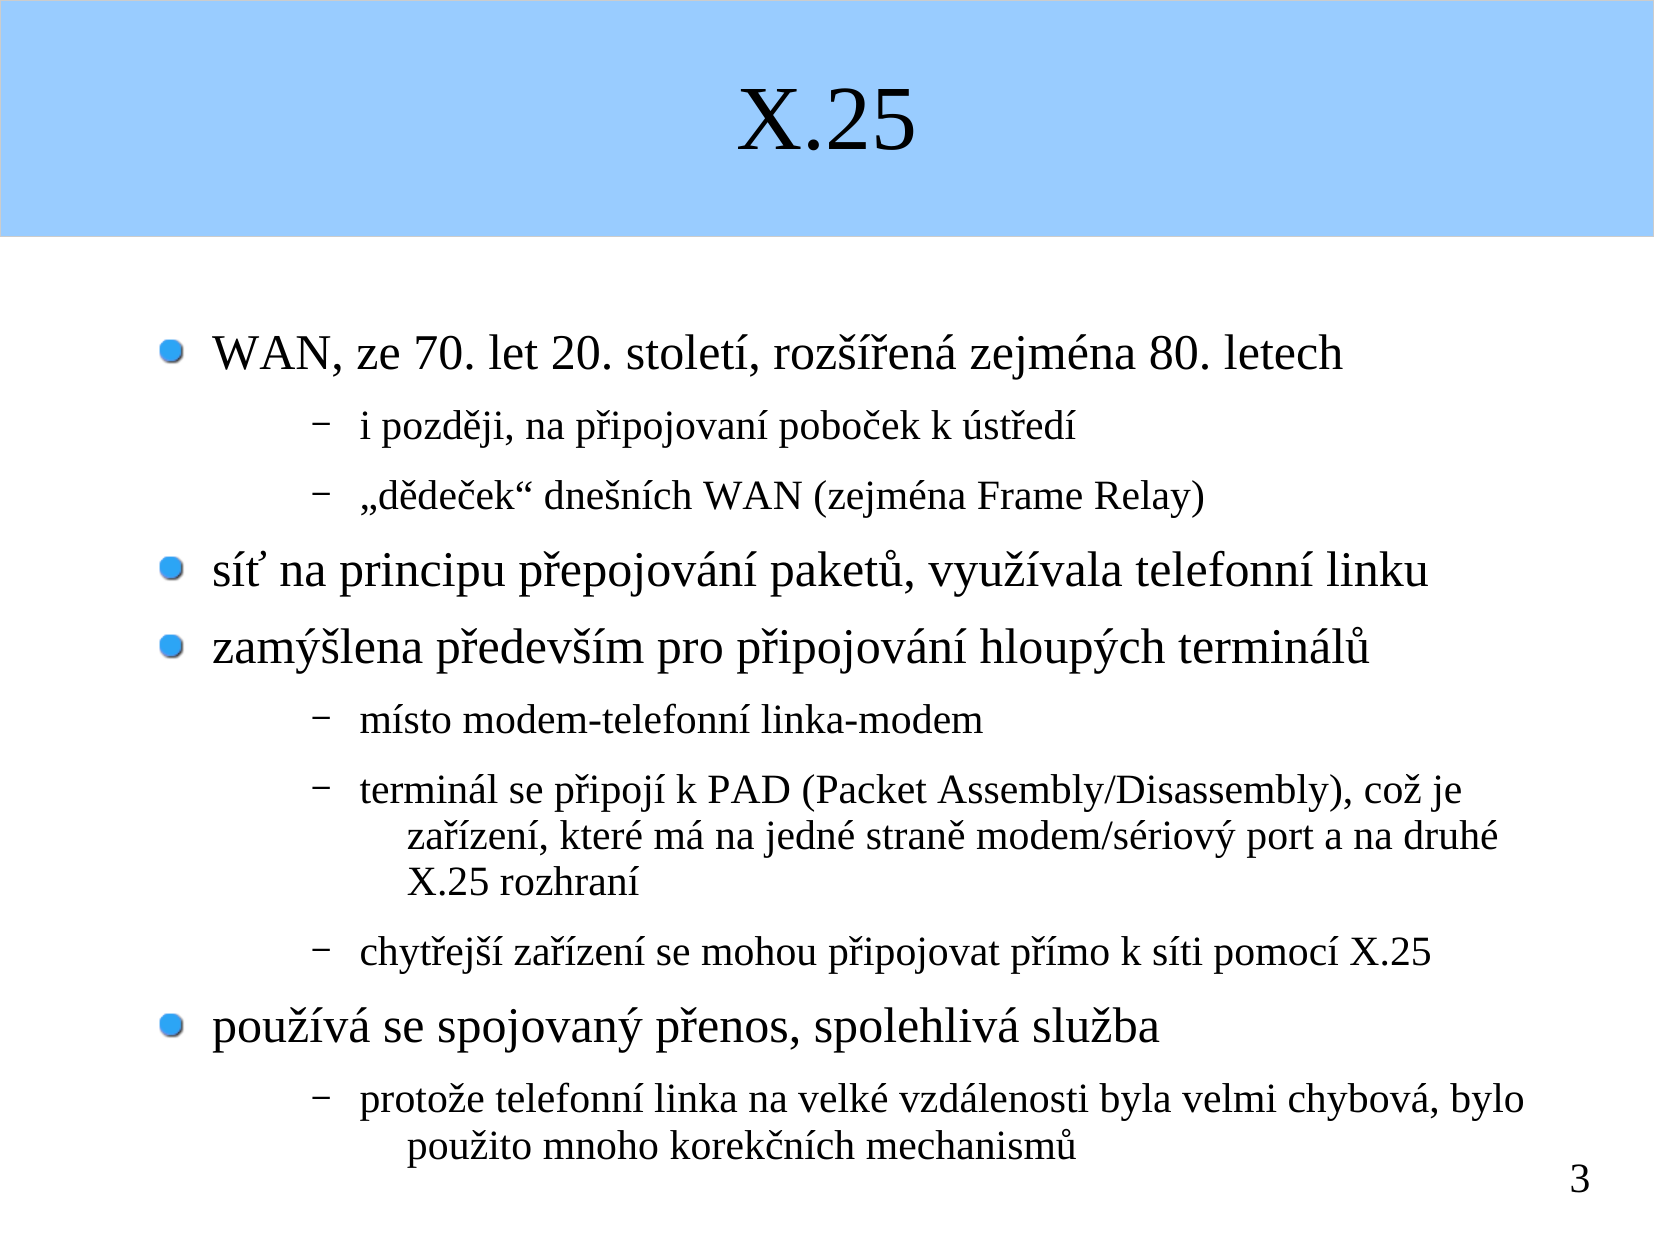

# X.25
WAN, ze 70. let 20. století, rozšířená zejména 80. letech
i později, na připojovaní poboček k ústředí
„dědeček“ dnešních WAN (zejména Frame Relay)
síť na principu přepojování paketů, využívala telefonní linku
zamýšlena především pro připojování hloupých terminálů
místo modem-telefonní linka-modem
terminál se připojí k PAD (Packet Assembly/Disassembly), což je zařízení, které má na jedné straně modem/sériový port a na druhé X.25 rozhraní
chytřejší zařízení se mohou připojovat přímo k síti pomocí X.25
používá se spojovaný přenos, spolehlivá služba
protože telefonní linka na velké vzdálenosti byla velmi chybová, bylo použito mnoho korekčních mechanismů